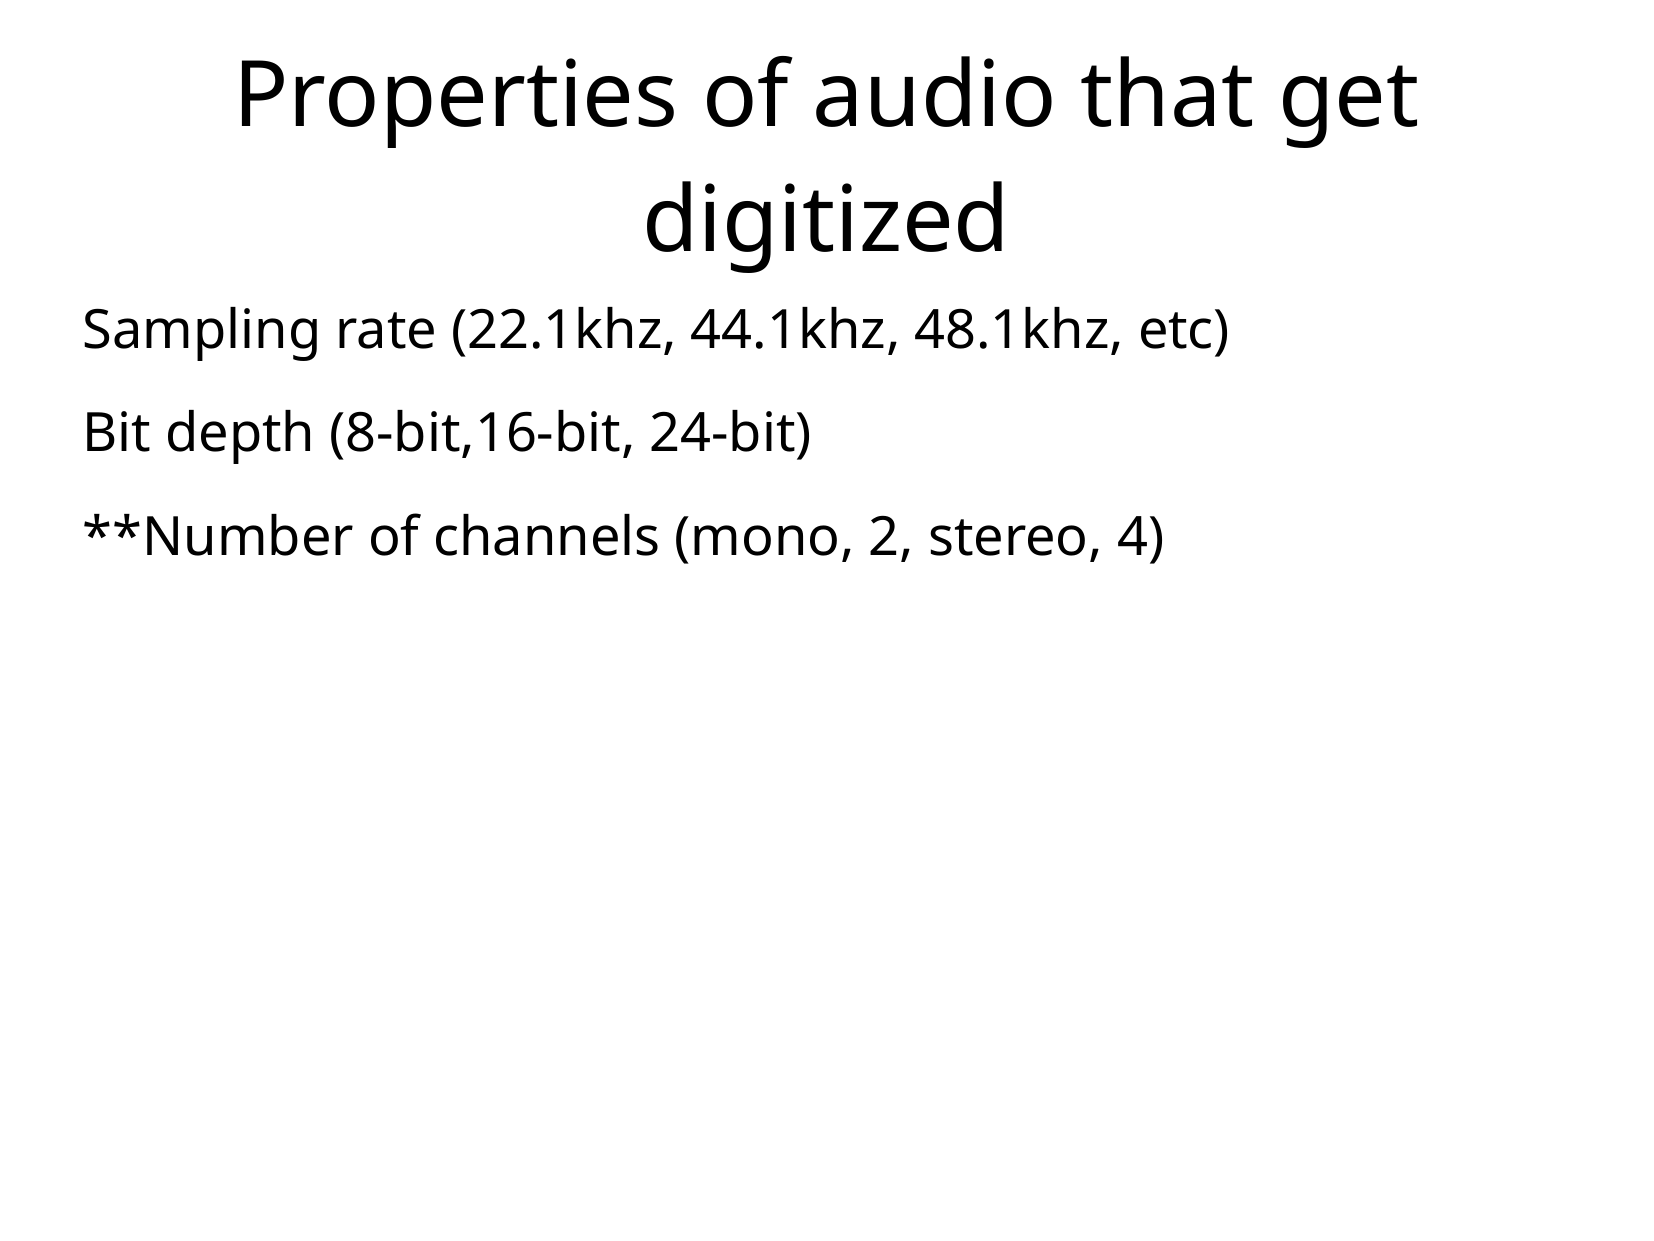

# Properties of audio that get digitized
Sampling rate (22.1khz, 44.1khz, 48.1khz, etc)
Bit depth (8-bit,16-bit, 24-bit)
**Number of channels (mono, 2, stereo, 4)